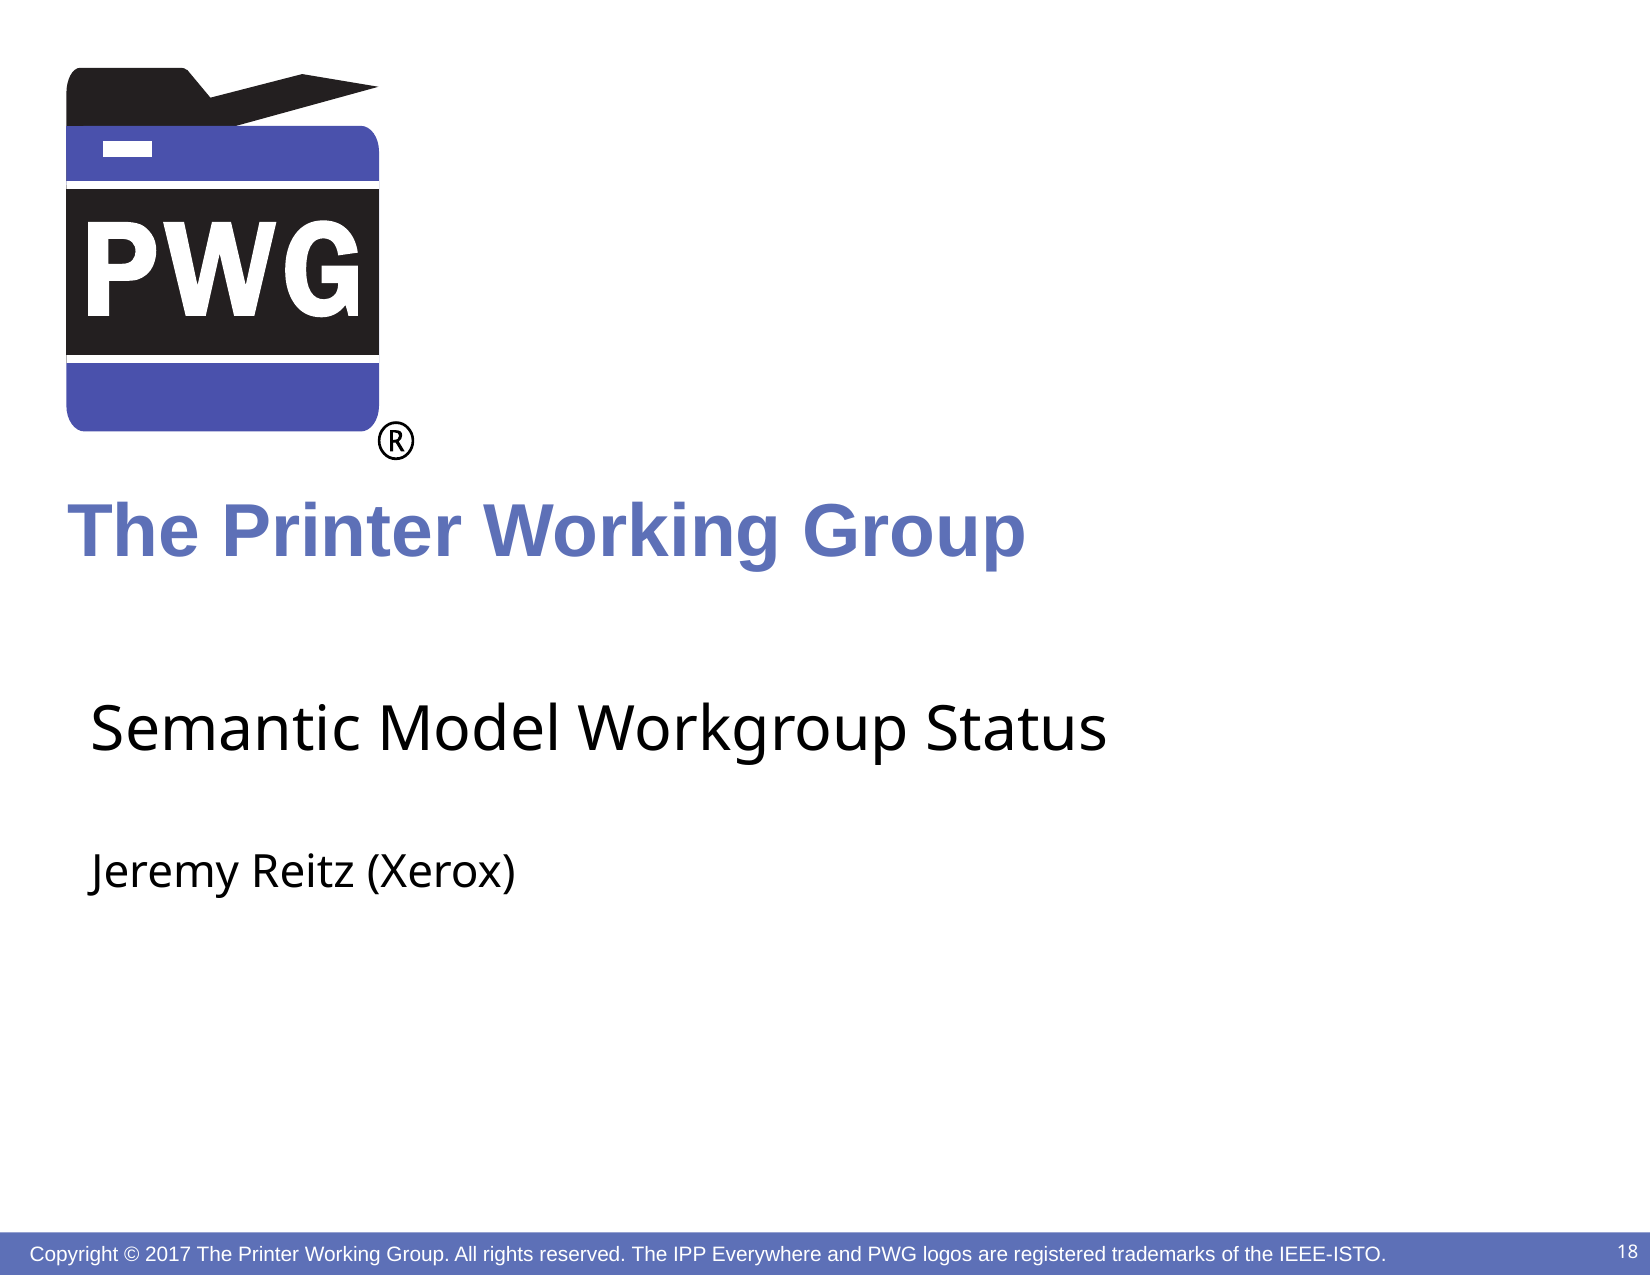

#
Semantic Model Workgroup Status
Jeremy Reitz (Xerox)
18